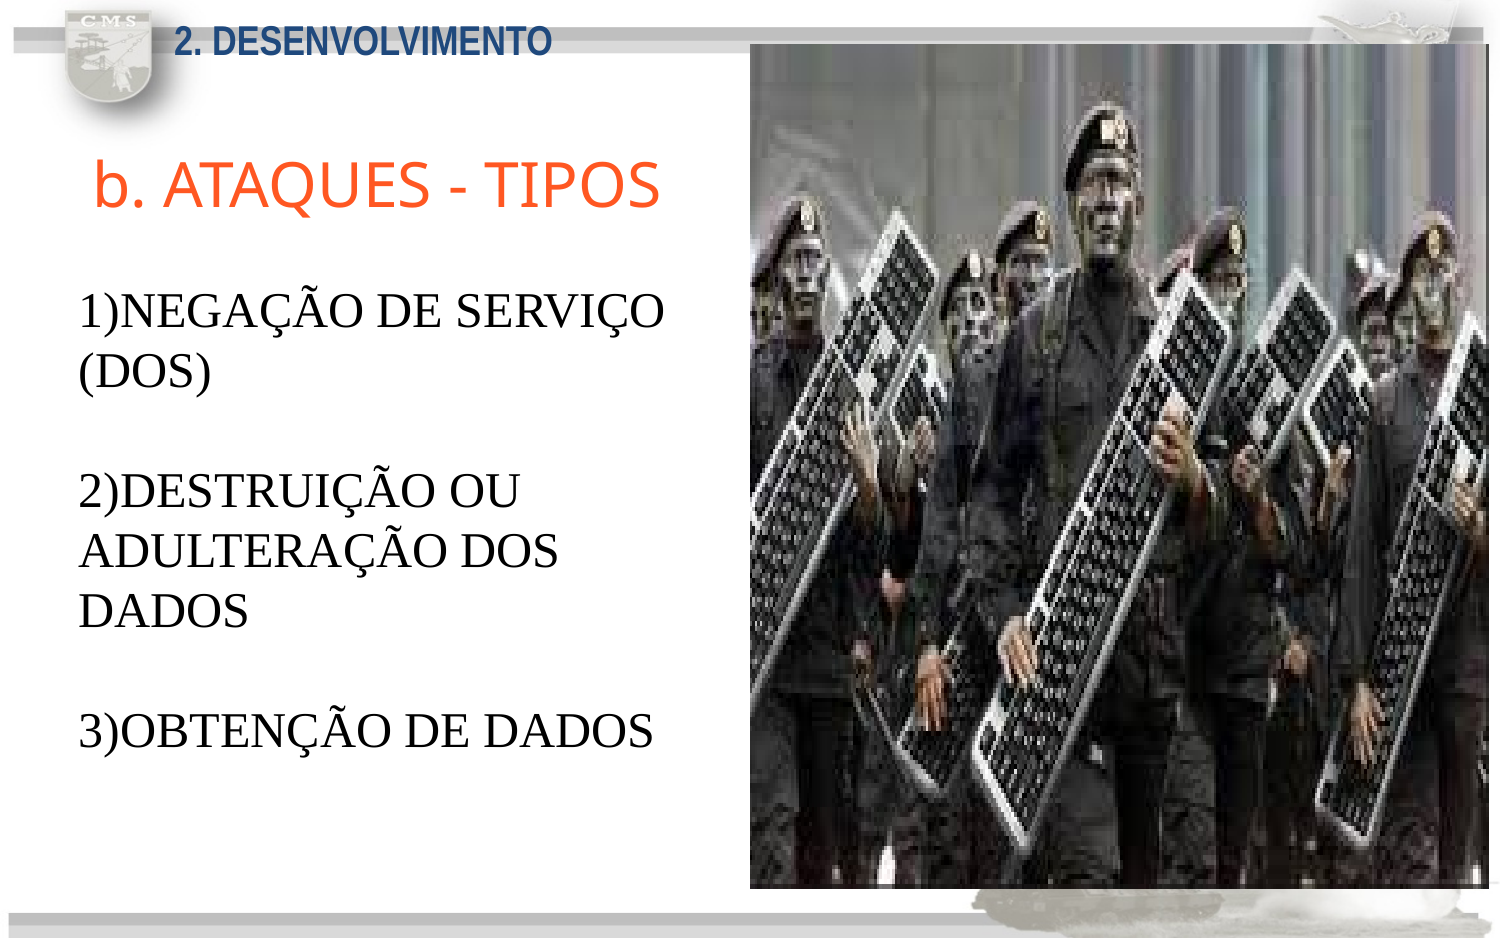

2. DESENVOLVIMENTO
b. ATAQUES - TIPOS
1)NEGAÇÃO DE SERVIÇO (DOS)
2)DESTRUIÇÃO OU ADULTERAÇÃO DOS DADOS
3)OBTENÇÃO DE DADOS